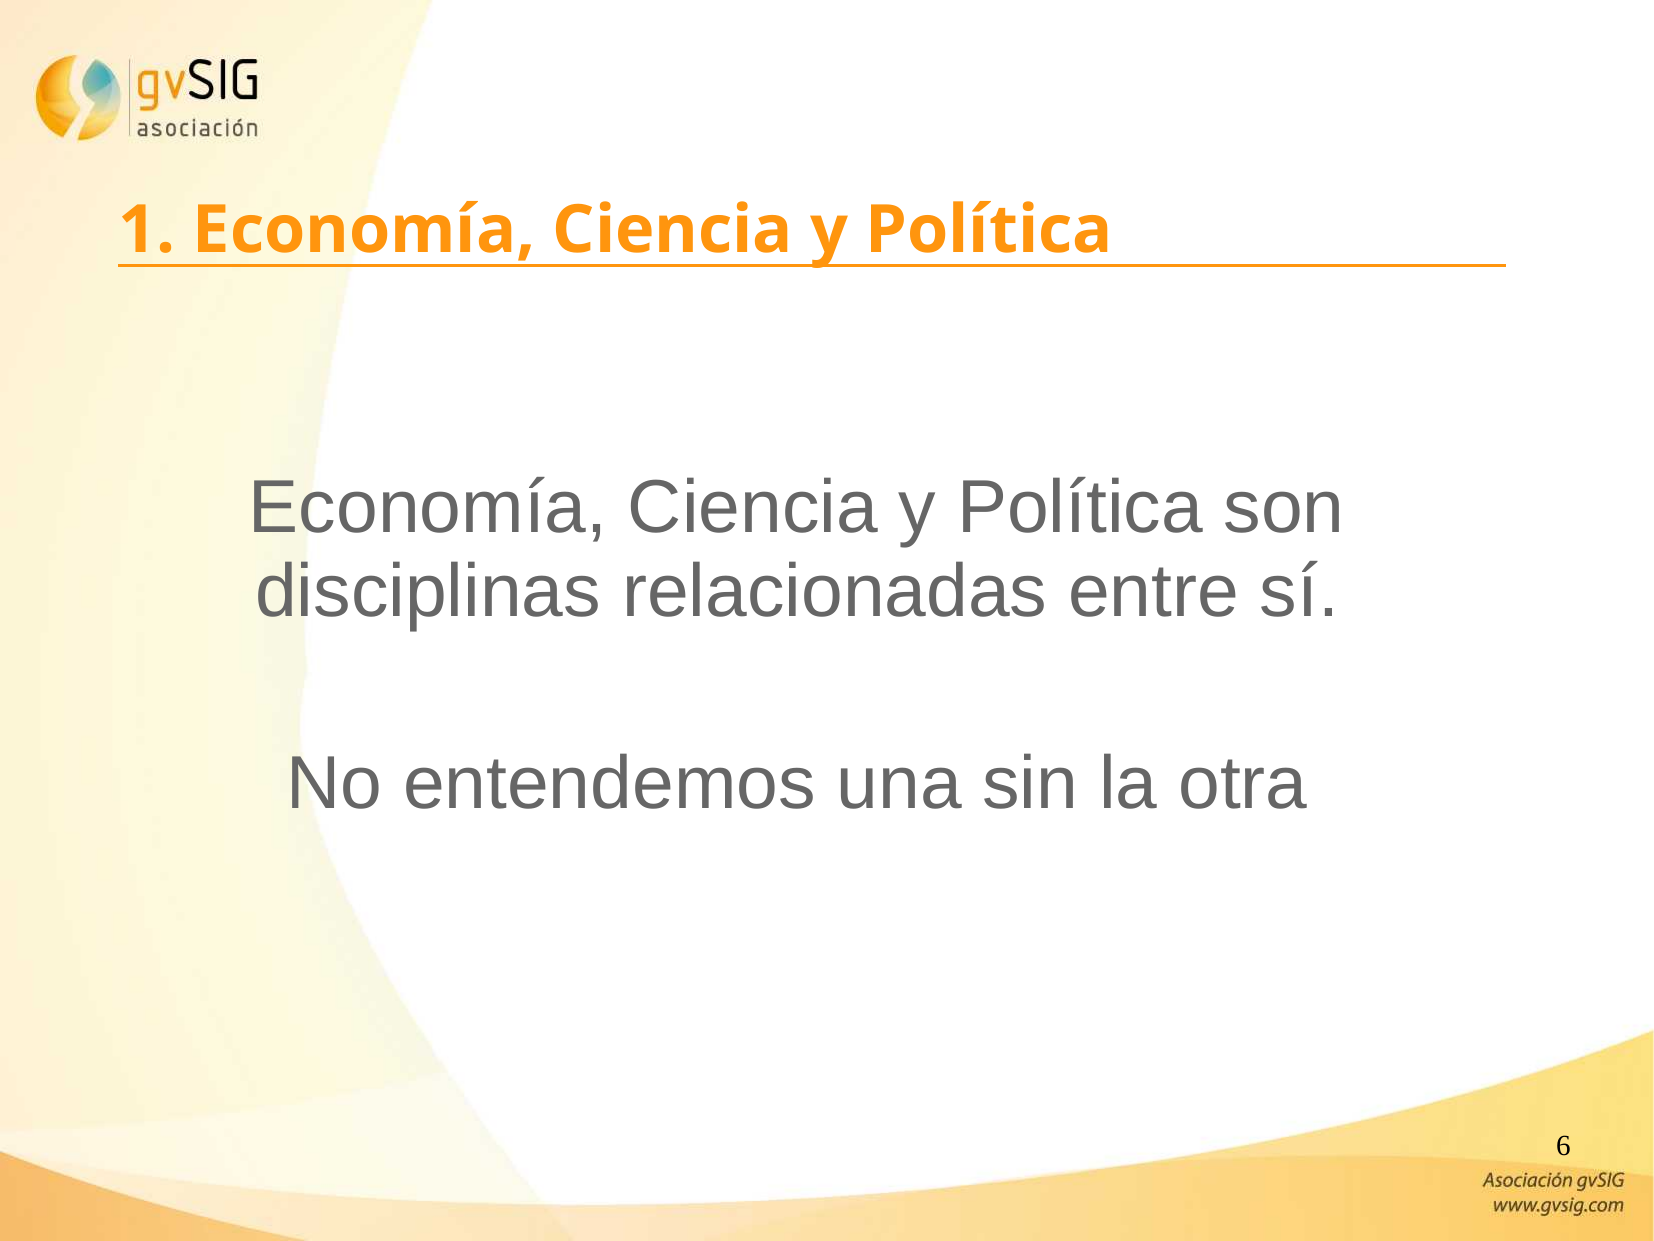

# 1. Economía, Ciencia y Política
Economía, Ciencia y Política son disciplinas relacionadas entre sí.
No entendemos una sin la otra
6